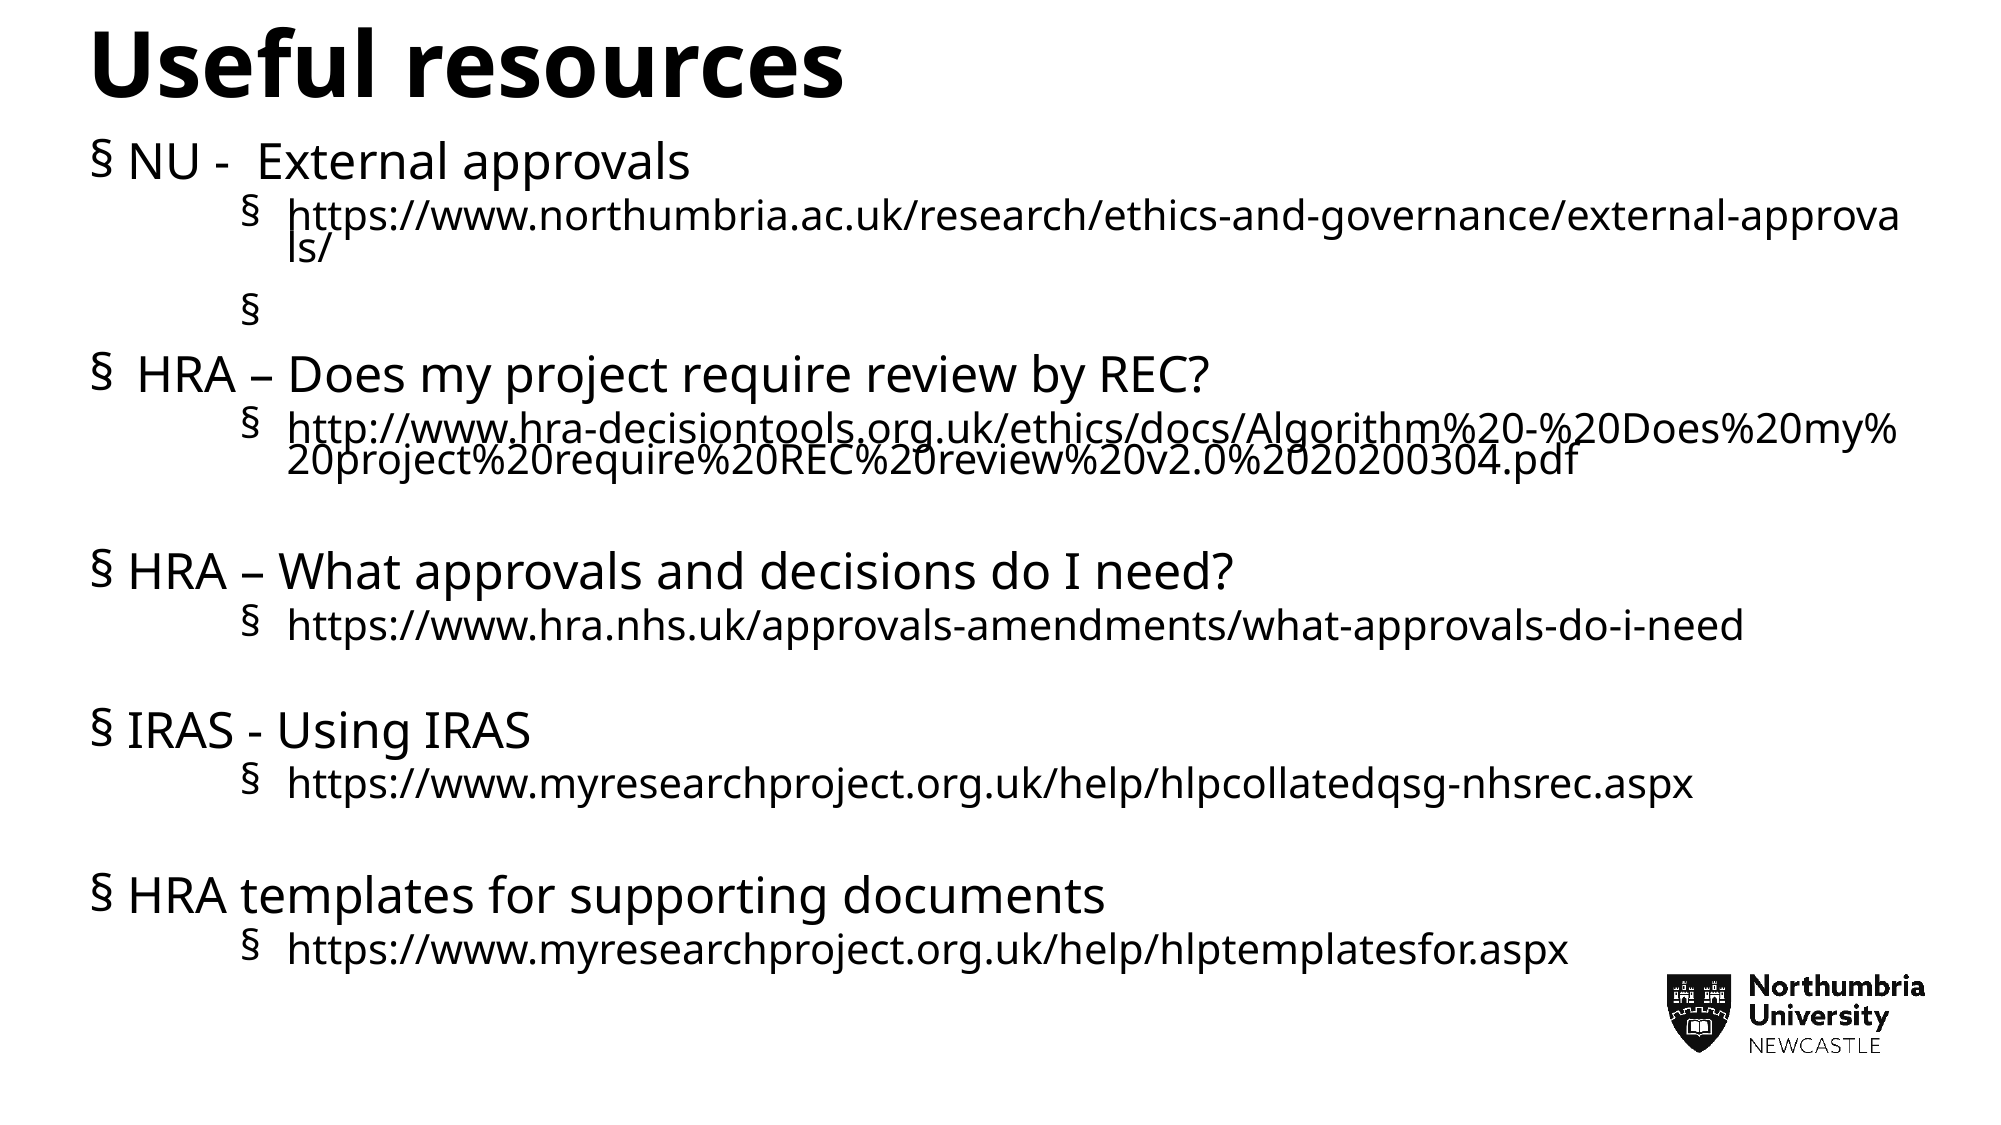

Useful resources
# NU - External approvals
https://www.northumbria.ac.uk/research/ethics-and-governance/external-approvals/
HRA – Does my project require review by REC?
http://www.hra-decisiontools.org.uk/ethics/docs/Algorithm%20-%20Does%20my%20project%20require%20REC%20review%20v2.0%2020200304.pdf
HRA – What approvals and decisions do I need?
https://www.hra.nhs.uk/approvals-amendments/what-approvals-do-i-need
IRAS - Using IRAS
https://www.myresearchproject.org.uk/help/hlpcollatedqsg-nhsrec.aspx
HRA templates for supporting documents
https://www.myresearchproject.org.uk/help/hlptemplatesfor.aspx